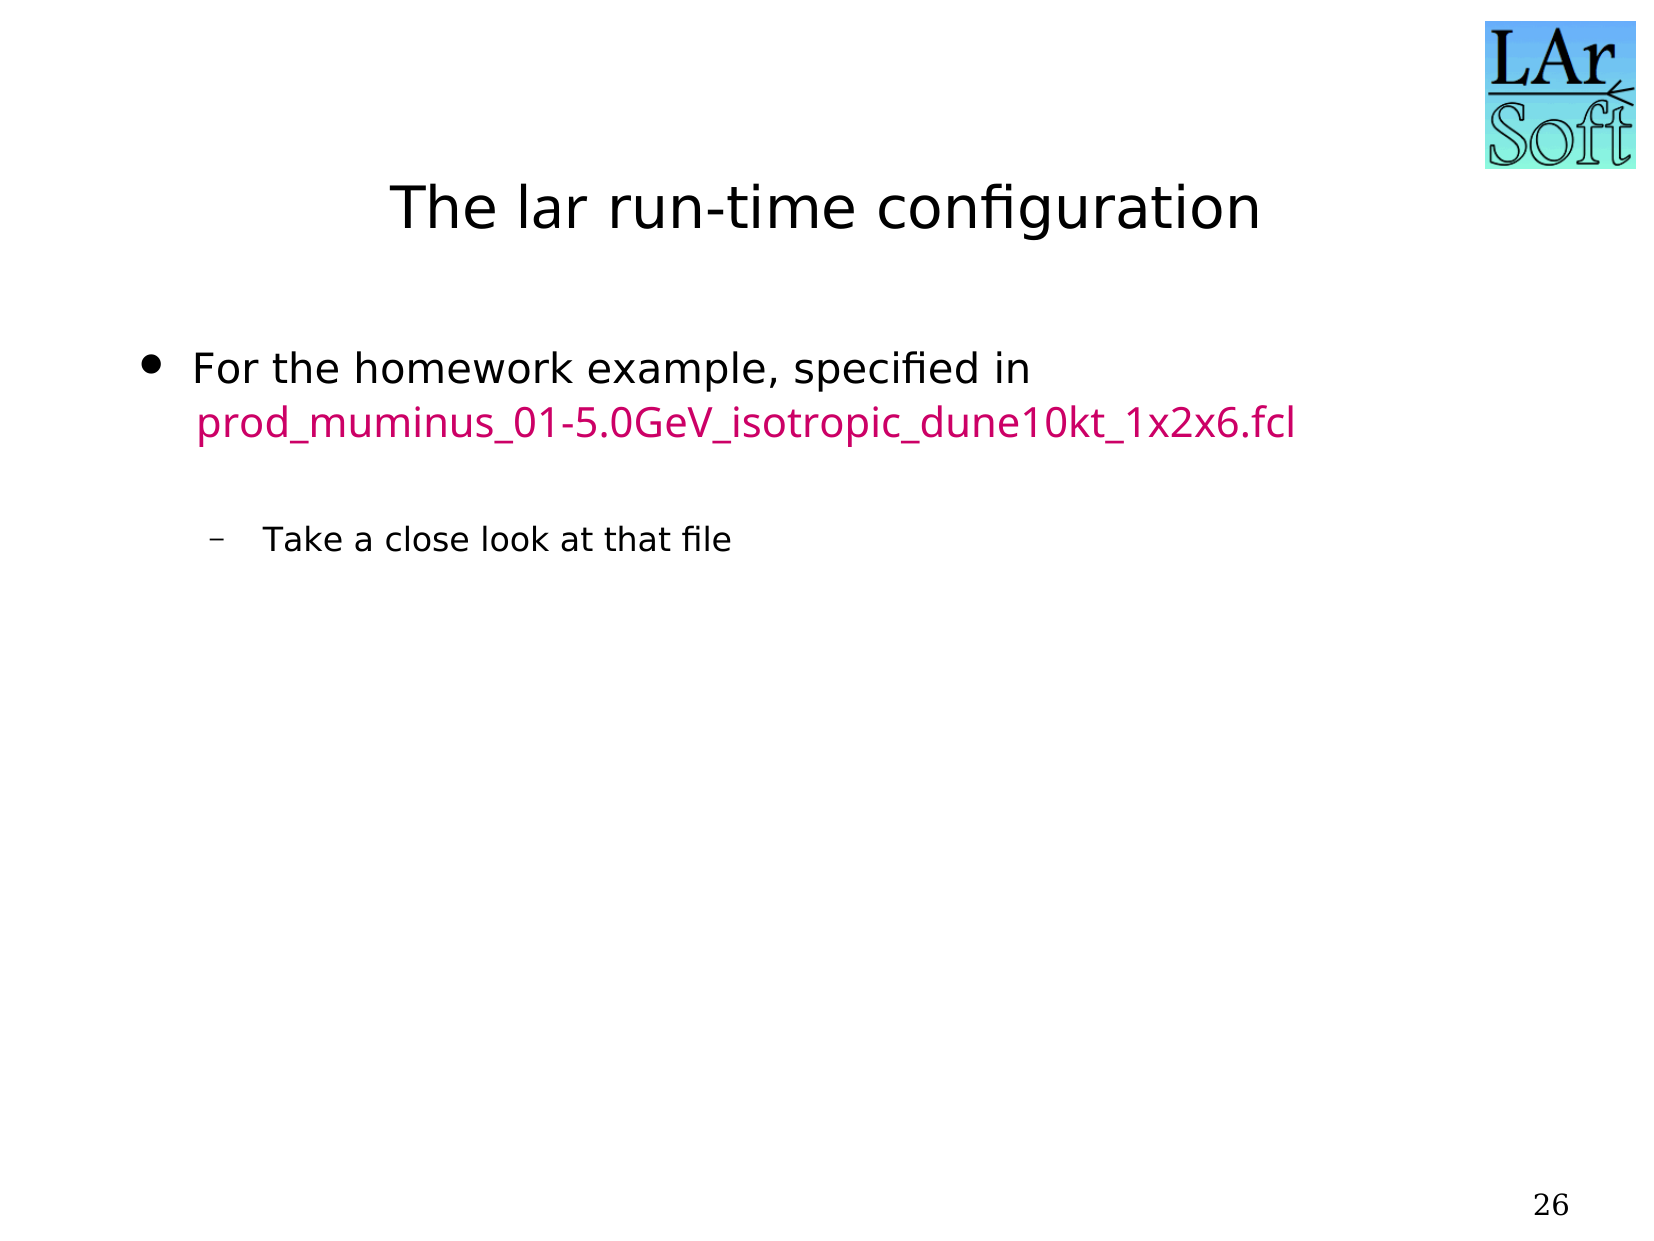

# The lar run-time configuration
For the homework example, specified in 							prod_muminus_01-5.0GeV_isotropic_dune10kt_1x2x6.fcl
Take a close look at that file
26